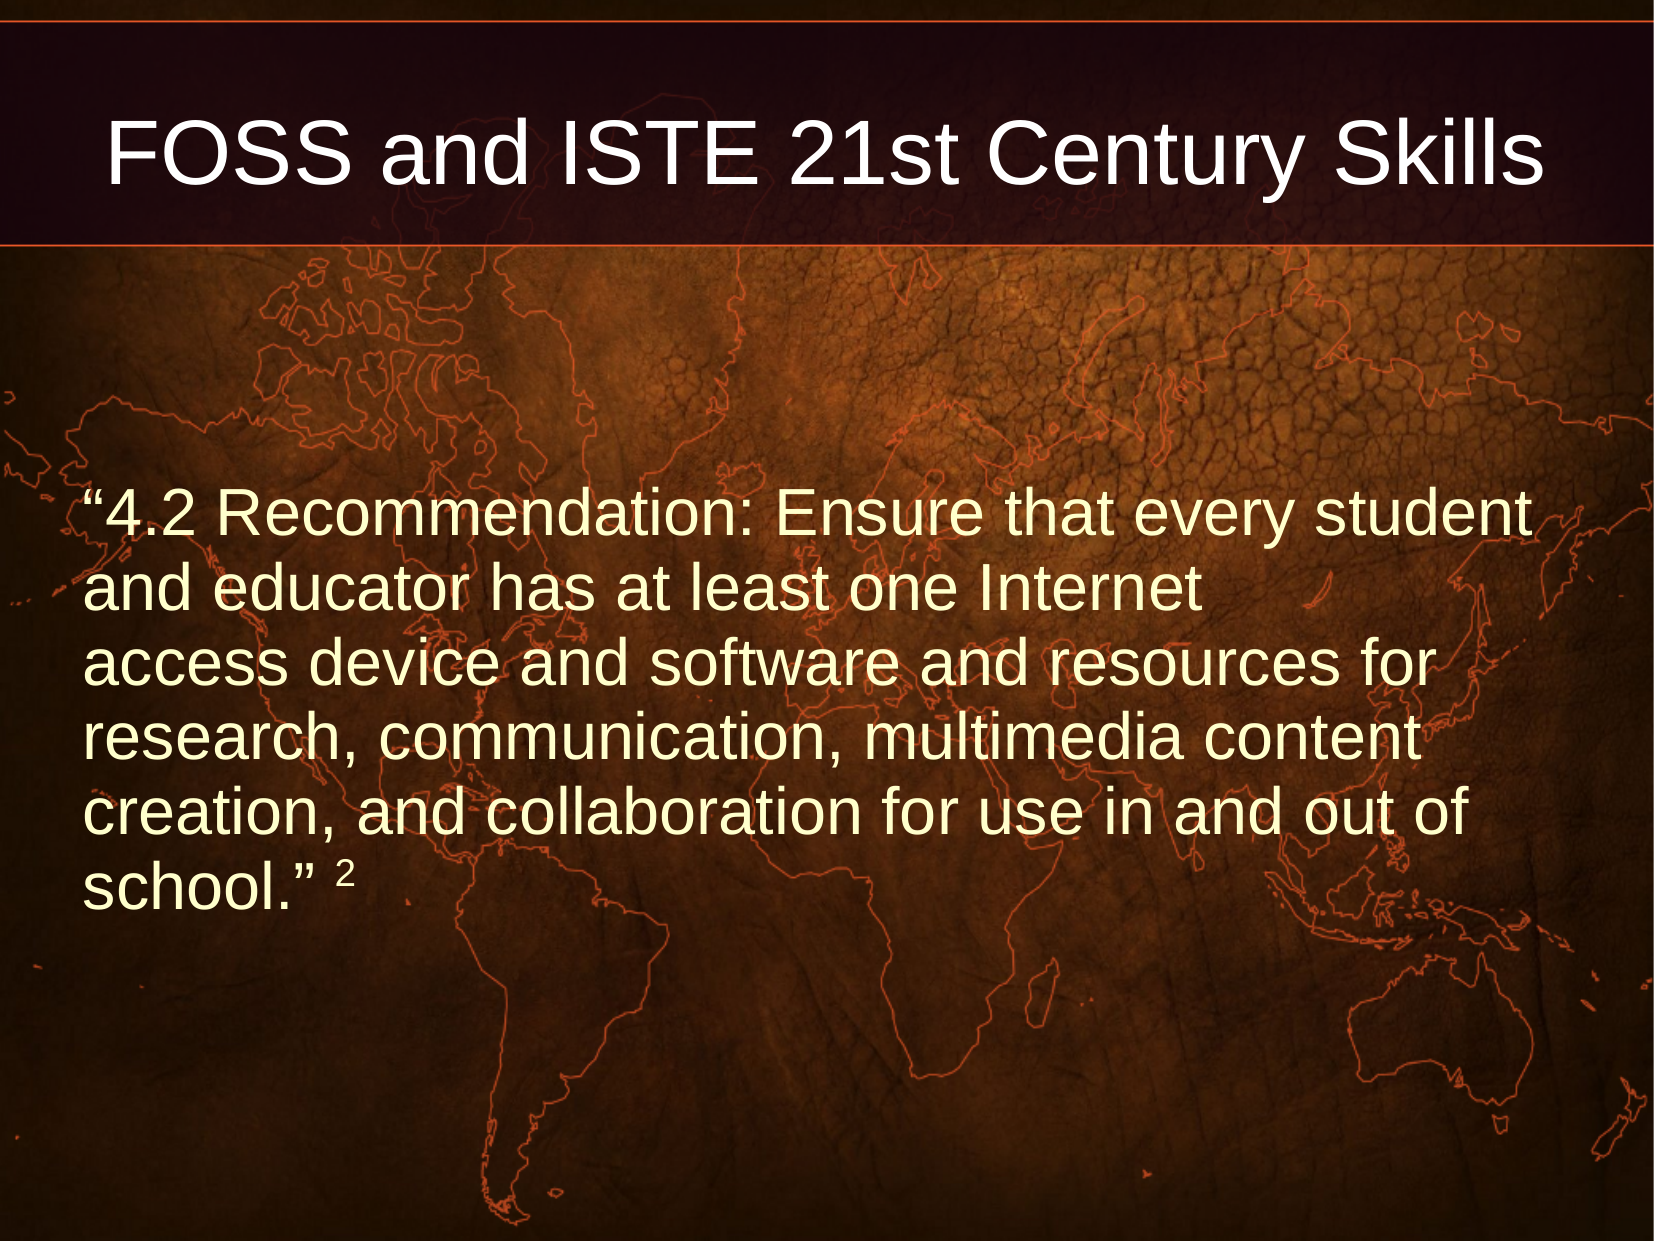

# FOSS and ISTE 21st Century Skills
“4.2 Recommendation: Ensure that every student and educator has at least one Internet
access device and software and resources for research, communication, multimedia content
creation, and collaboration for use in and out of school.” 2